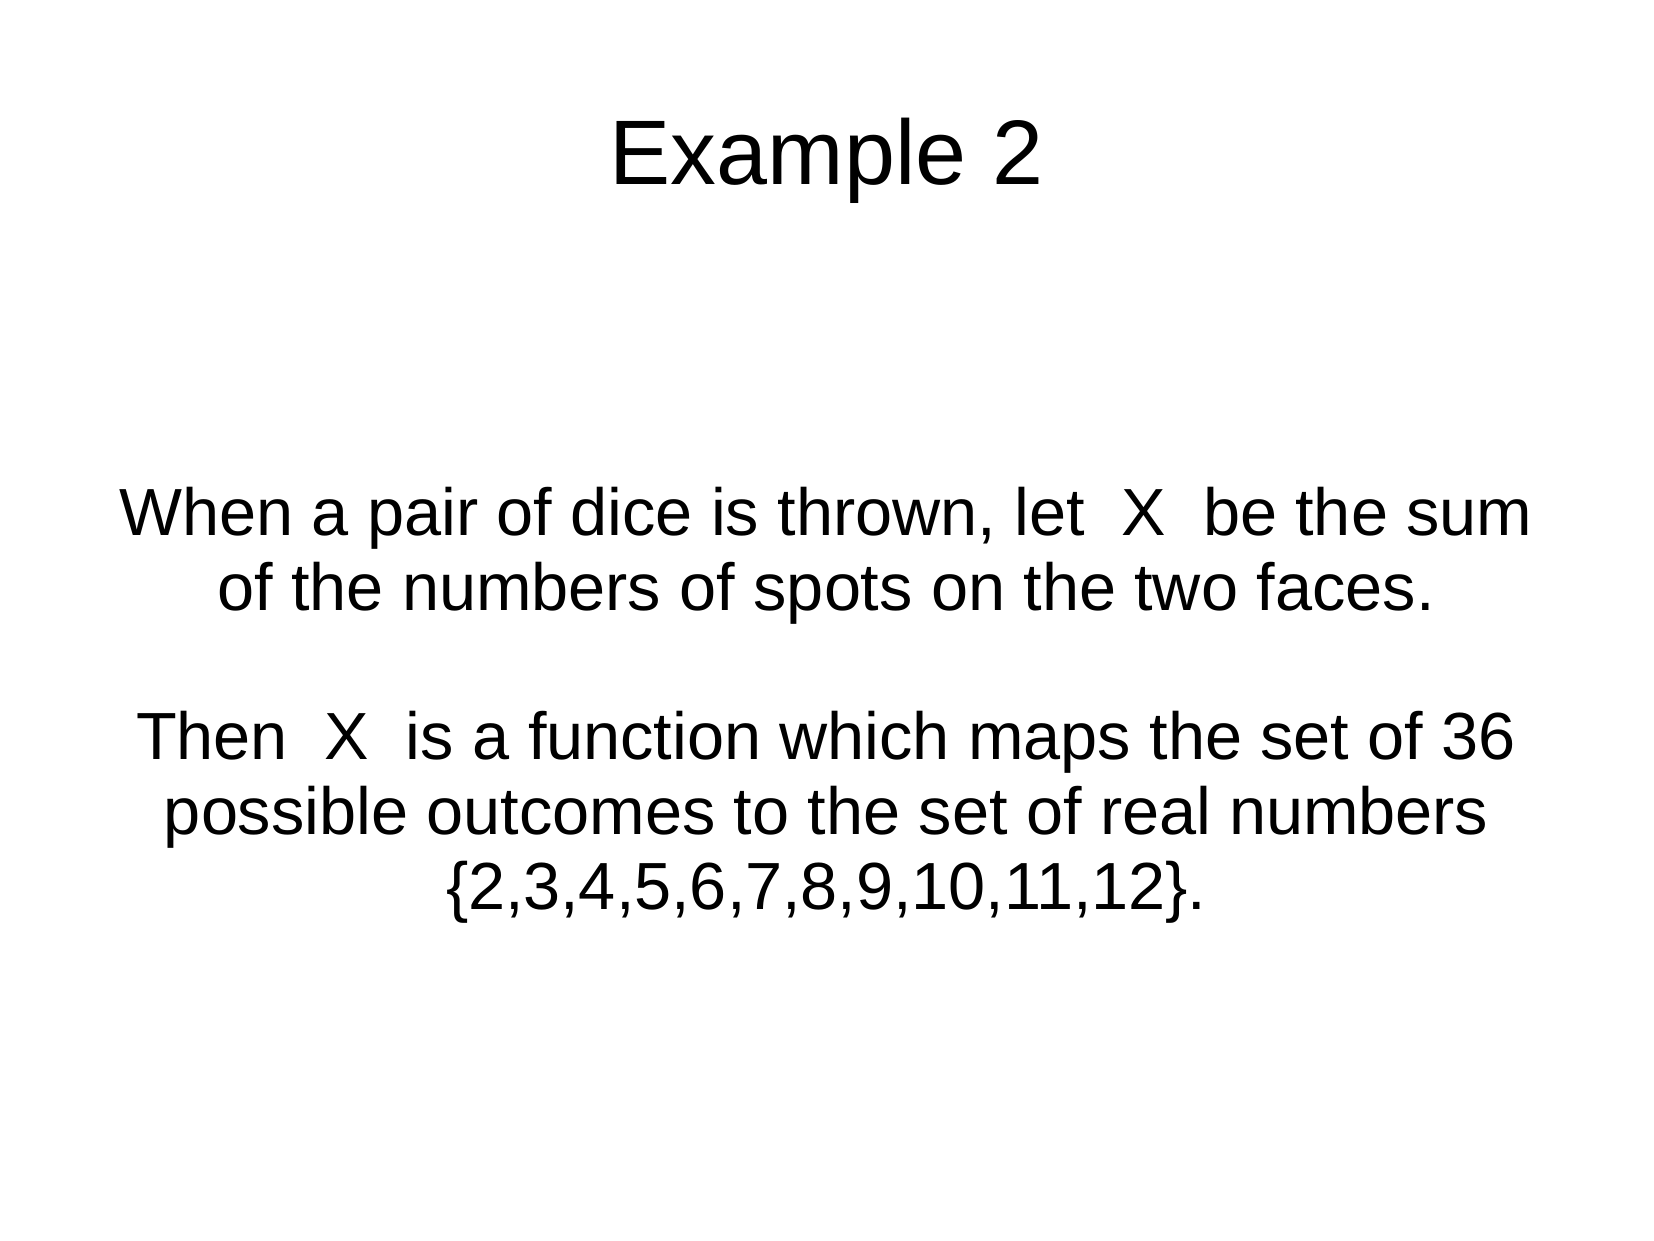

# Example 2
When a pair of dice is thrown, let X be the sum of the numbers of spots on the two faces.
Then X is a function which maps the set of 36 possible outcomes to the set of real numbers {2,3,4,5,6,7,8,9,10,11,12}.